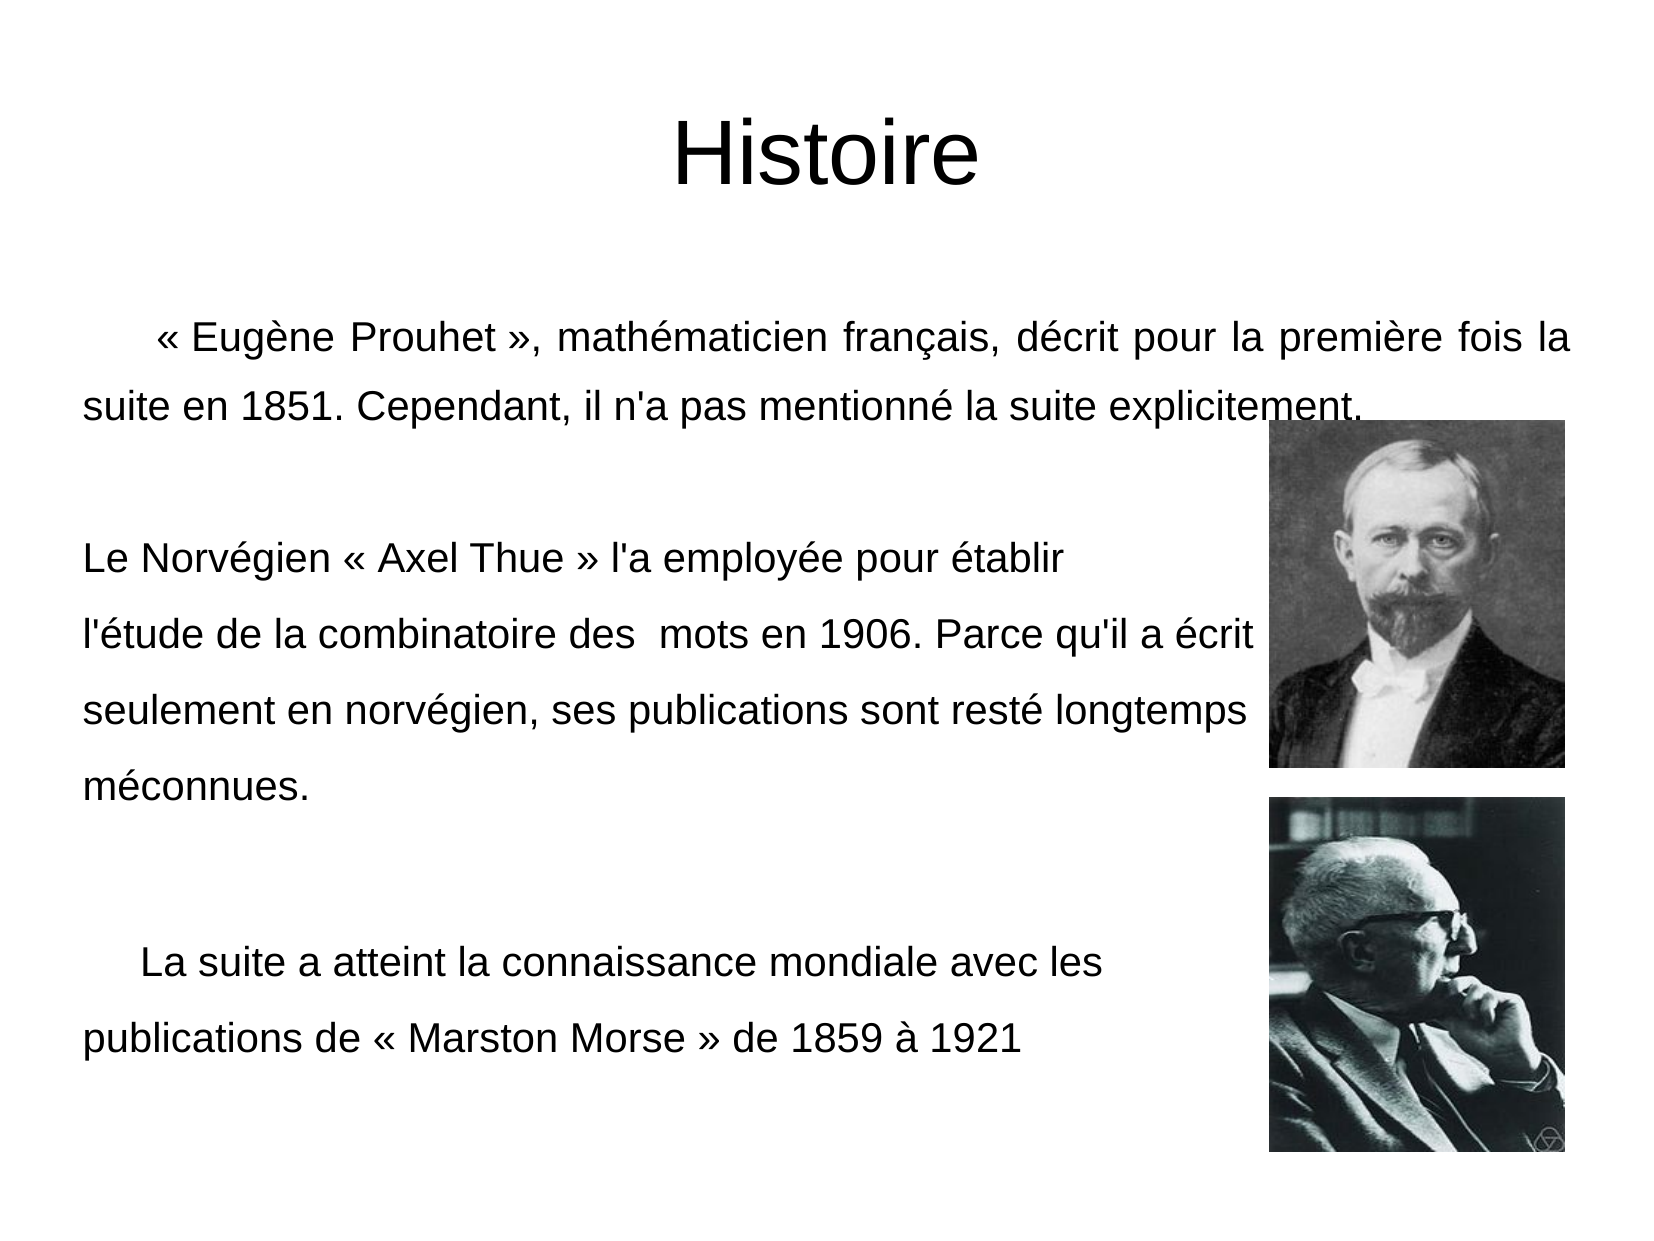

# Histoire
 « Eugène Prouhet », mathématicien français, décrit pour la première fois la suite en 1851. Cependant, il n'a pas mentionné la suite explicitement.
Le Norvégien « Axel Thue » l'a employée pour établir
l'étude de la combinatoire des mots en 1906. Parce qu'il a écrit
seulement en norvégien, ses publications sont resté longtemps
méconnues.
 La suite a atteint la connaissance mondiale avec les
publications de « Marston Morse » de 1859 à 1921